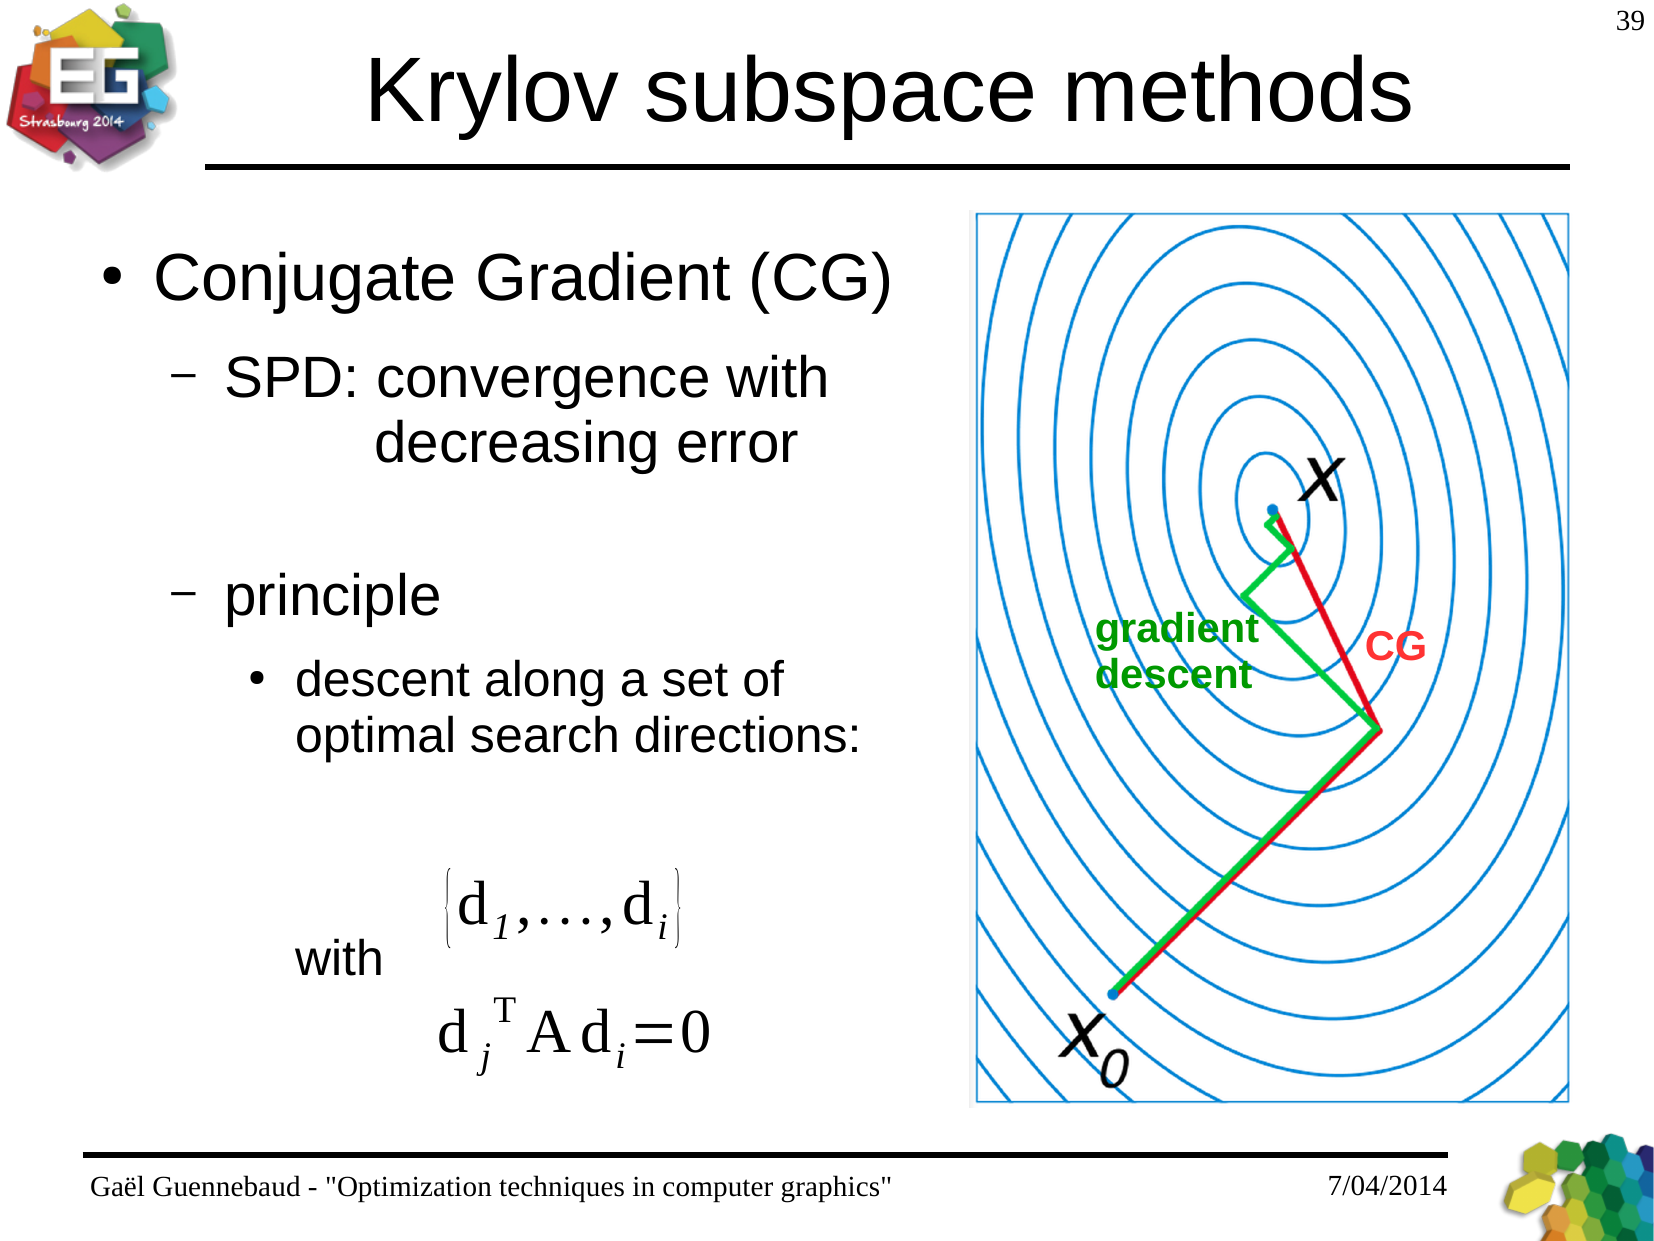

39
# Krylov subspace methods
Conjugate Gradient (CG)
SPD: convergence with
		decreasing error
principle
descent along a set of
optimal search directions:
with
gradient
descent
CG
7/04/2014
Gaël Guennebaud - "Optimization techniques in computer graphics"